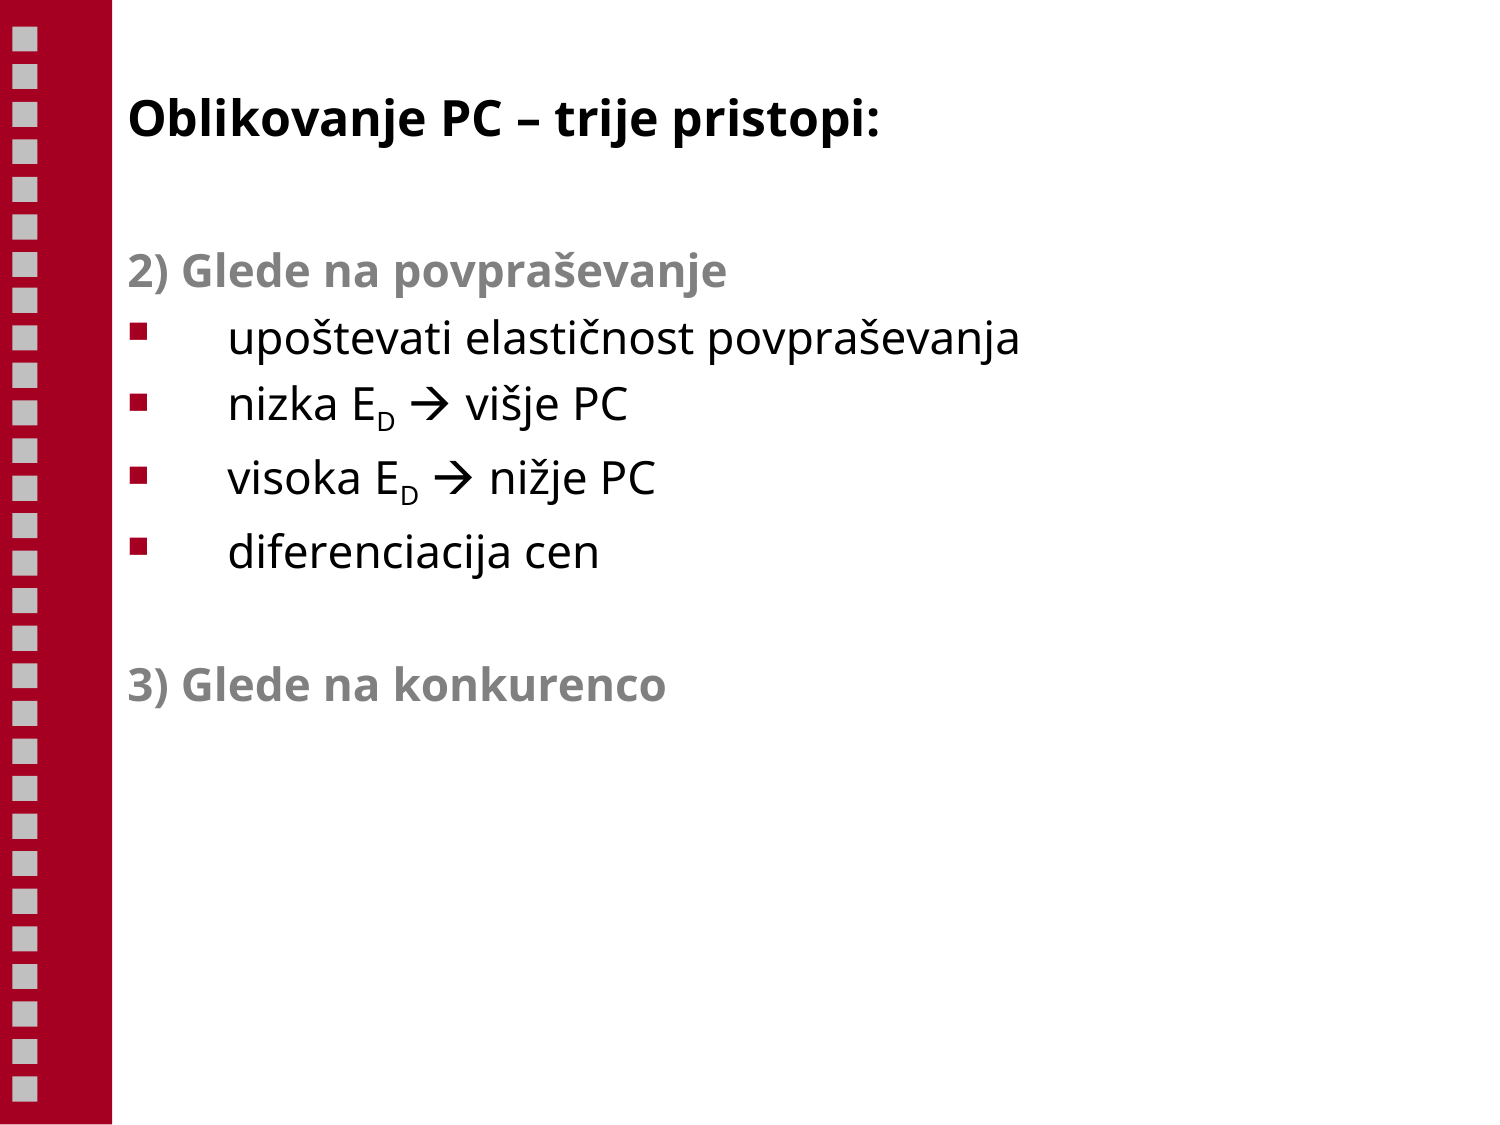

# Oblikovanje PC – trije pristopi:
2) Glede na povpraševanje
upoštevati elastičnost povpraševanja
nizka ED  višje PC
visoka ED  nižje PC
diferenciacija cen
3) Glede na konkurenco